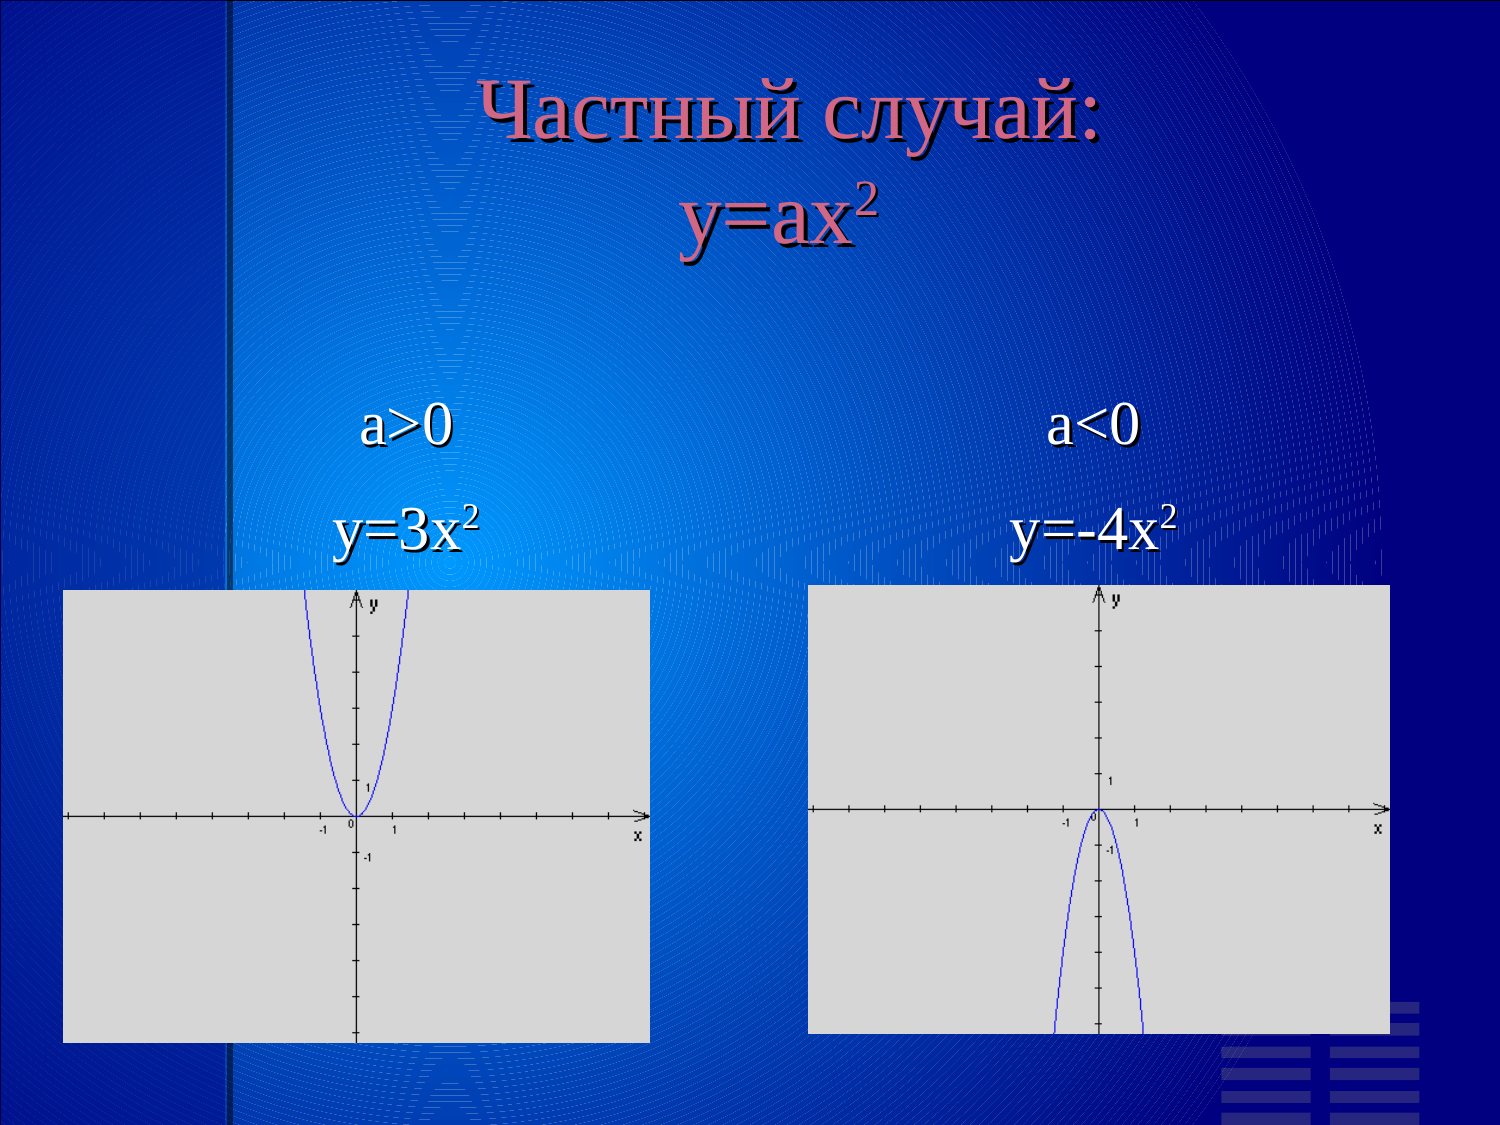

# Частный случай: y=aх2
a>0
y=3х2
a<0
y=-4х2